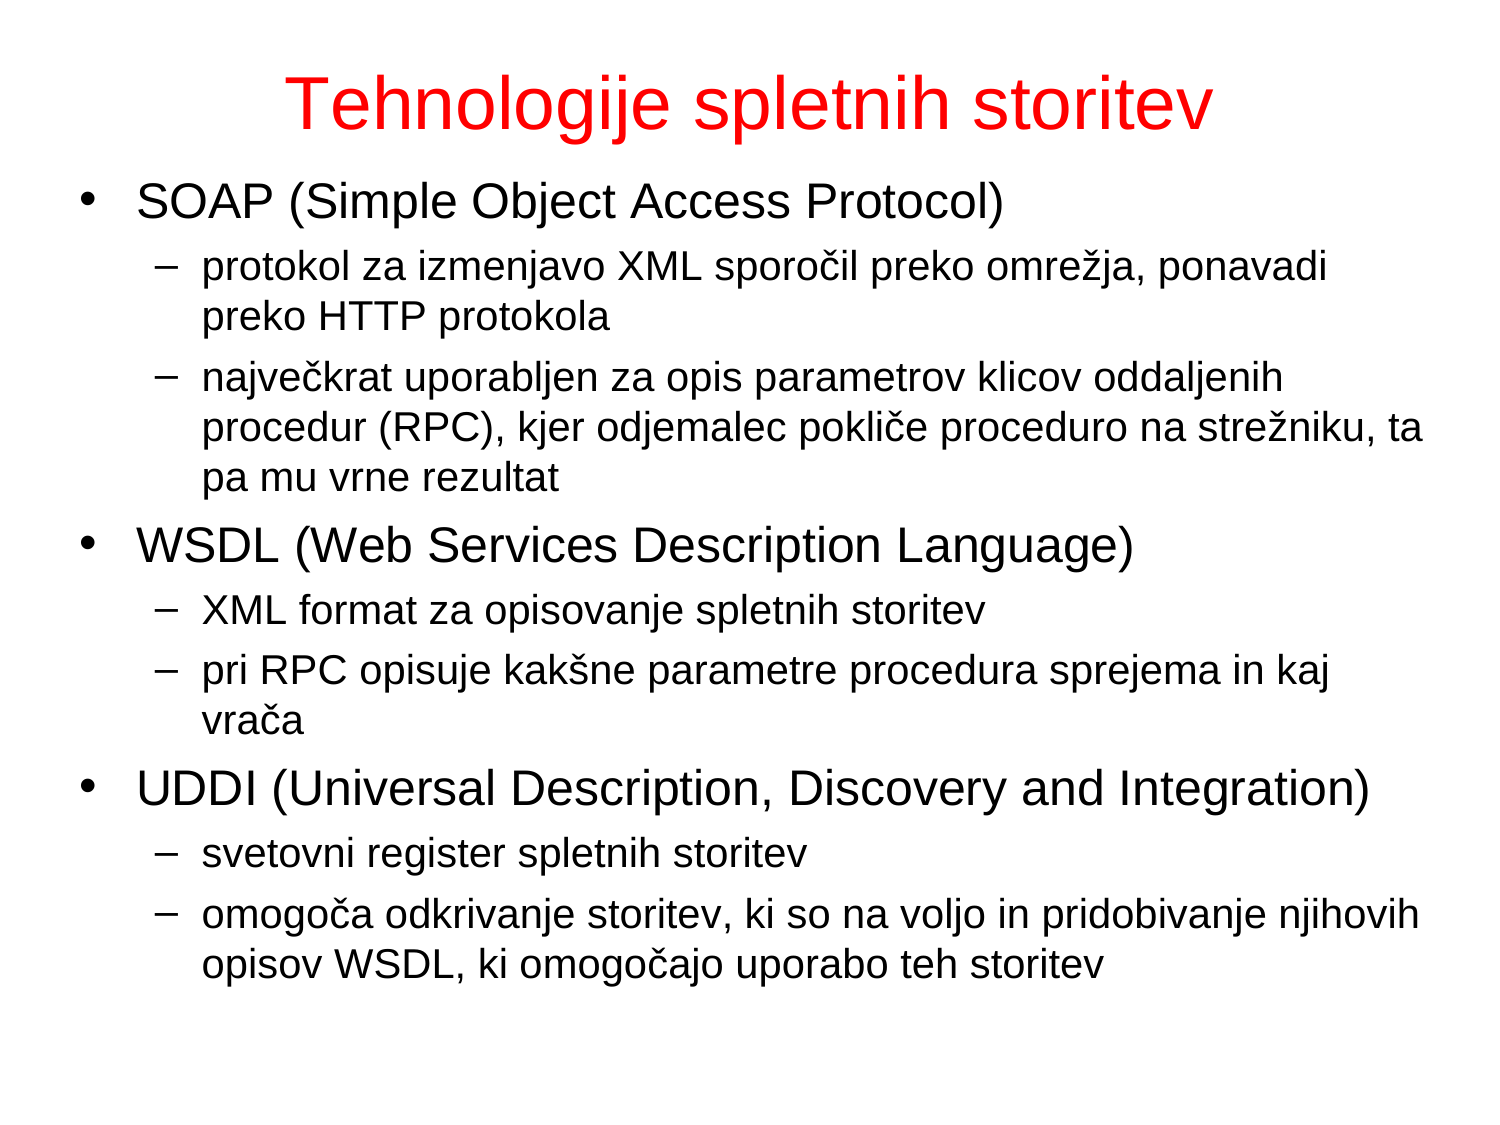

# Tehnologije spletnih storitev
SOAP (Simple Object Access Protocol)
protokol za izmenjavo XML sporočil preko omrežja, ponavadi preko HTTP protokola
največkrat uporabljen za opis parametrov klicov oddaljenih procedur (RPC), kjer odjemalec pokliče proceduro na strežniku, ta pa mu vrne rezultat
WSDL (Web Services Description Language)
XML format za opisovanje spletnih storitev
pri RPC opisuje kakšne parametre procedura sprejema in kaj vrača
UDDI (Universal Description, Discovery and Integration)
svetovni register spletnih storitev
omogoča odkrivanje storitev, ki so na voljo in pridobivanje njihovih opisov WSDL, ki omogočajo uporabo teh storitev